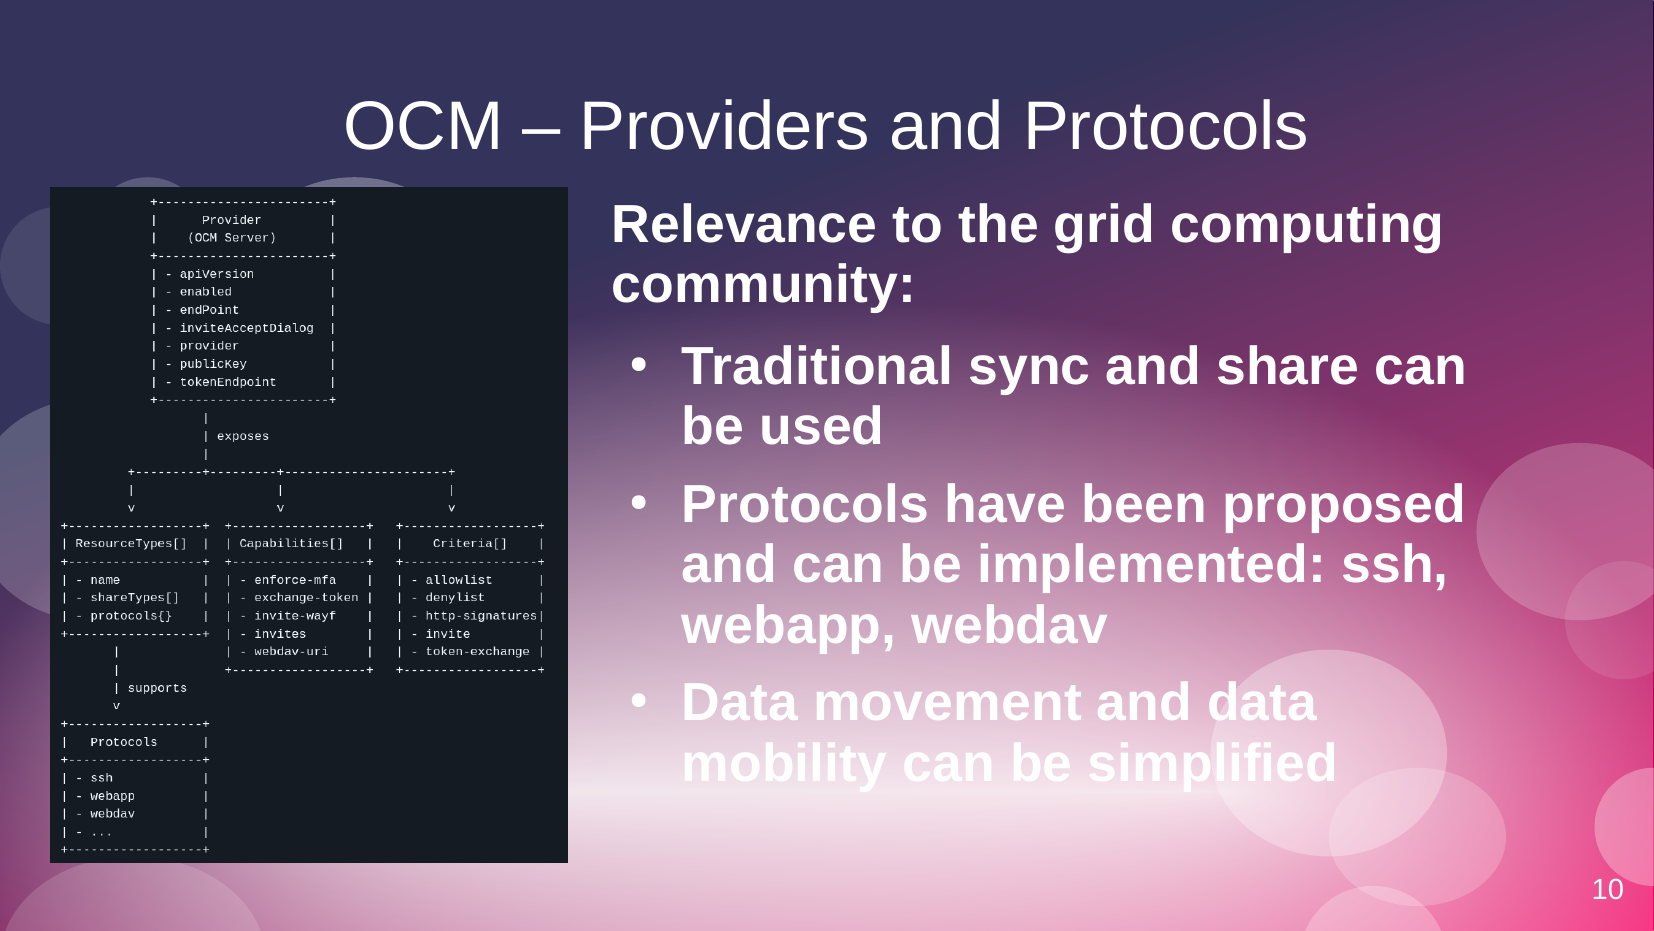

# OCM – Providers and Protocols
Relevance to the grid computing community:
Traditional sync and share can be used
Protocols have been proposed and can be implemented: ssh, webapp, webdav
Data movement and data mobility can be simplified